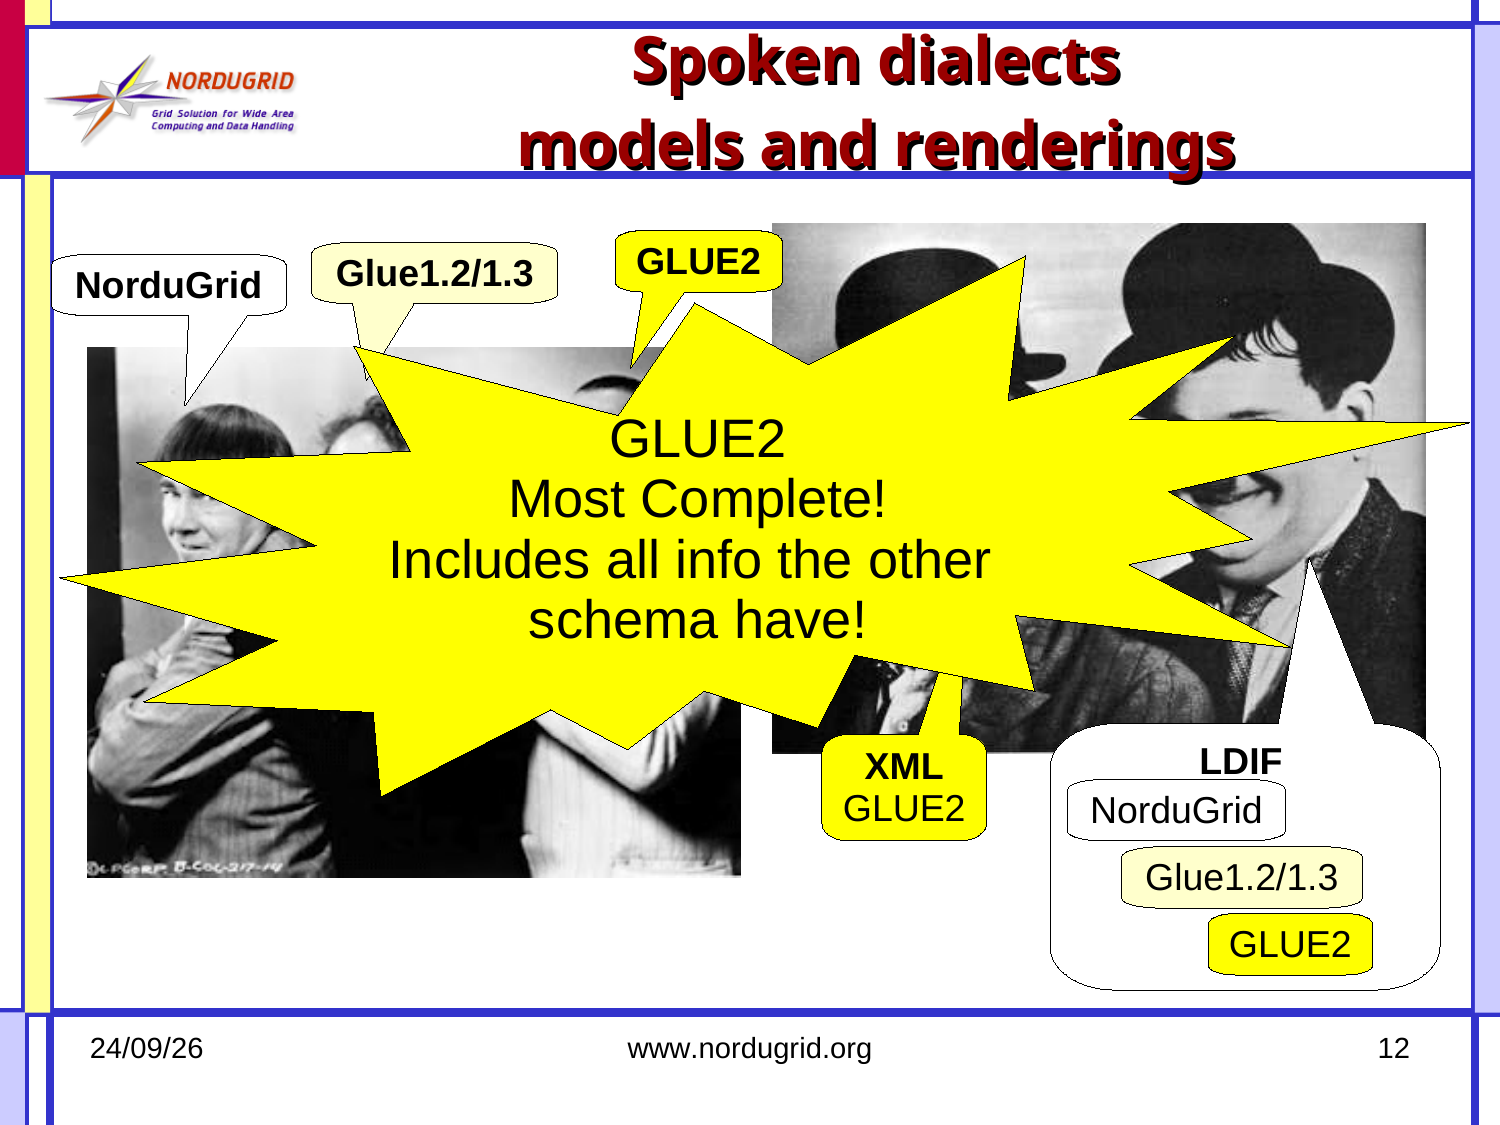

# Spoken dialects models and renderings
GLUE2
Glue1.2/1.3
NorduGrid
GLUE2
Most Complete!
Includes all info the other
schema have!
LDIF
XML
GLUE2
NorduGrid
Glue1.2/1.3
GLUE2
www.nordugrid.org
12